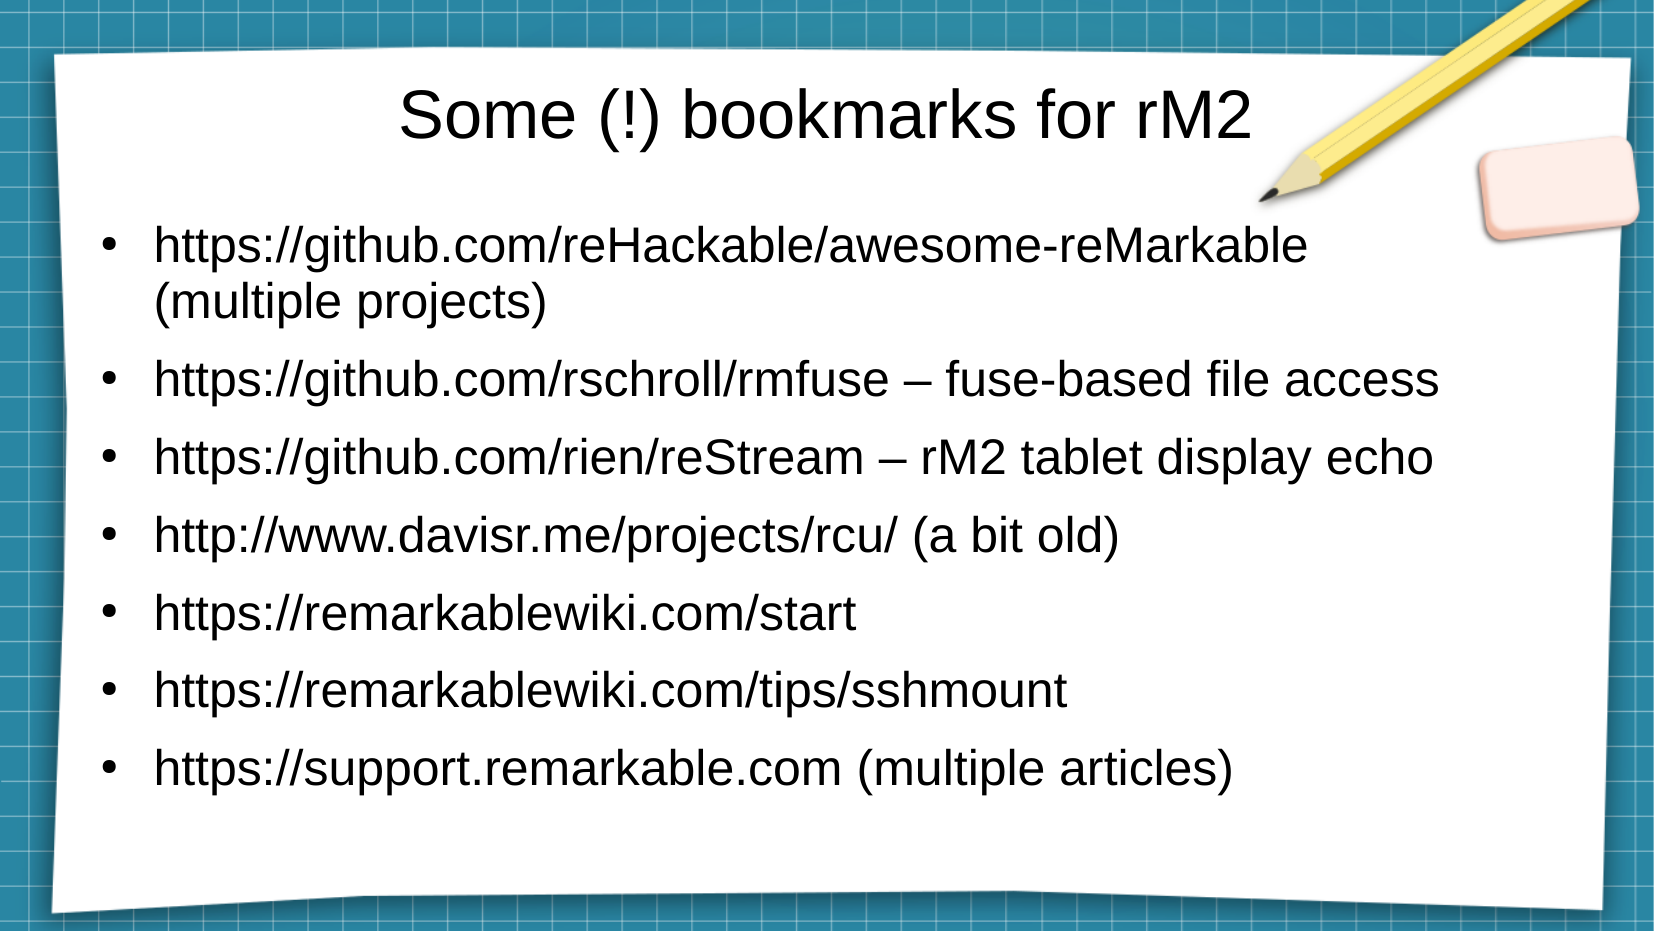

# Some (!) bookmarks for rM2
https://github.com/reHackable/awesome-reMarkable
(multiple projects)
https://github.com/rschroll/rmfuse – fuse-based file access
https://github.com/rien/reStream – rM2 tablet display echo
http://www.davisr.me/projects/rcu/ (a bit old)
https://remarkablewiki.com/start
https://remarkablewiki.com/tips/sshmount
https://support.remarkable.com (multiple articles)